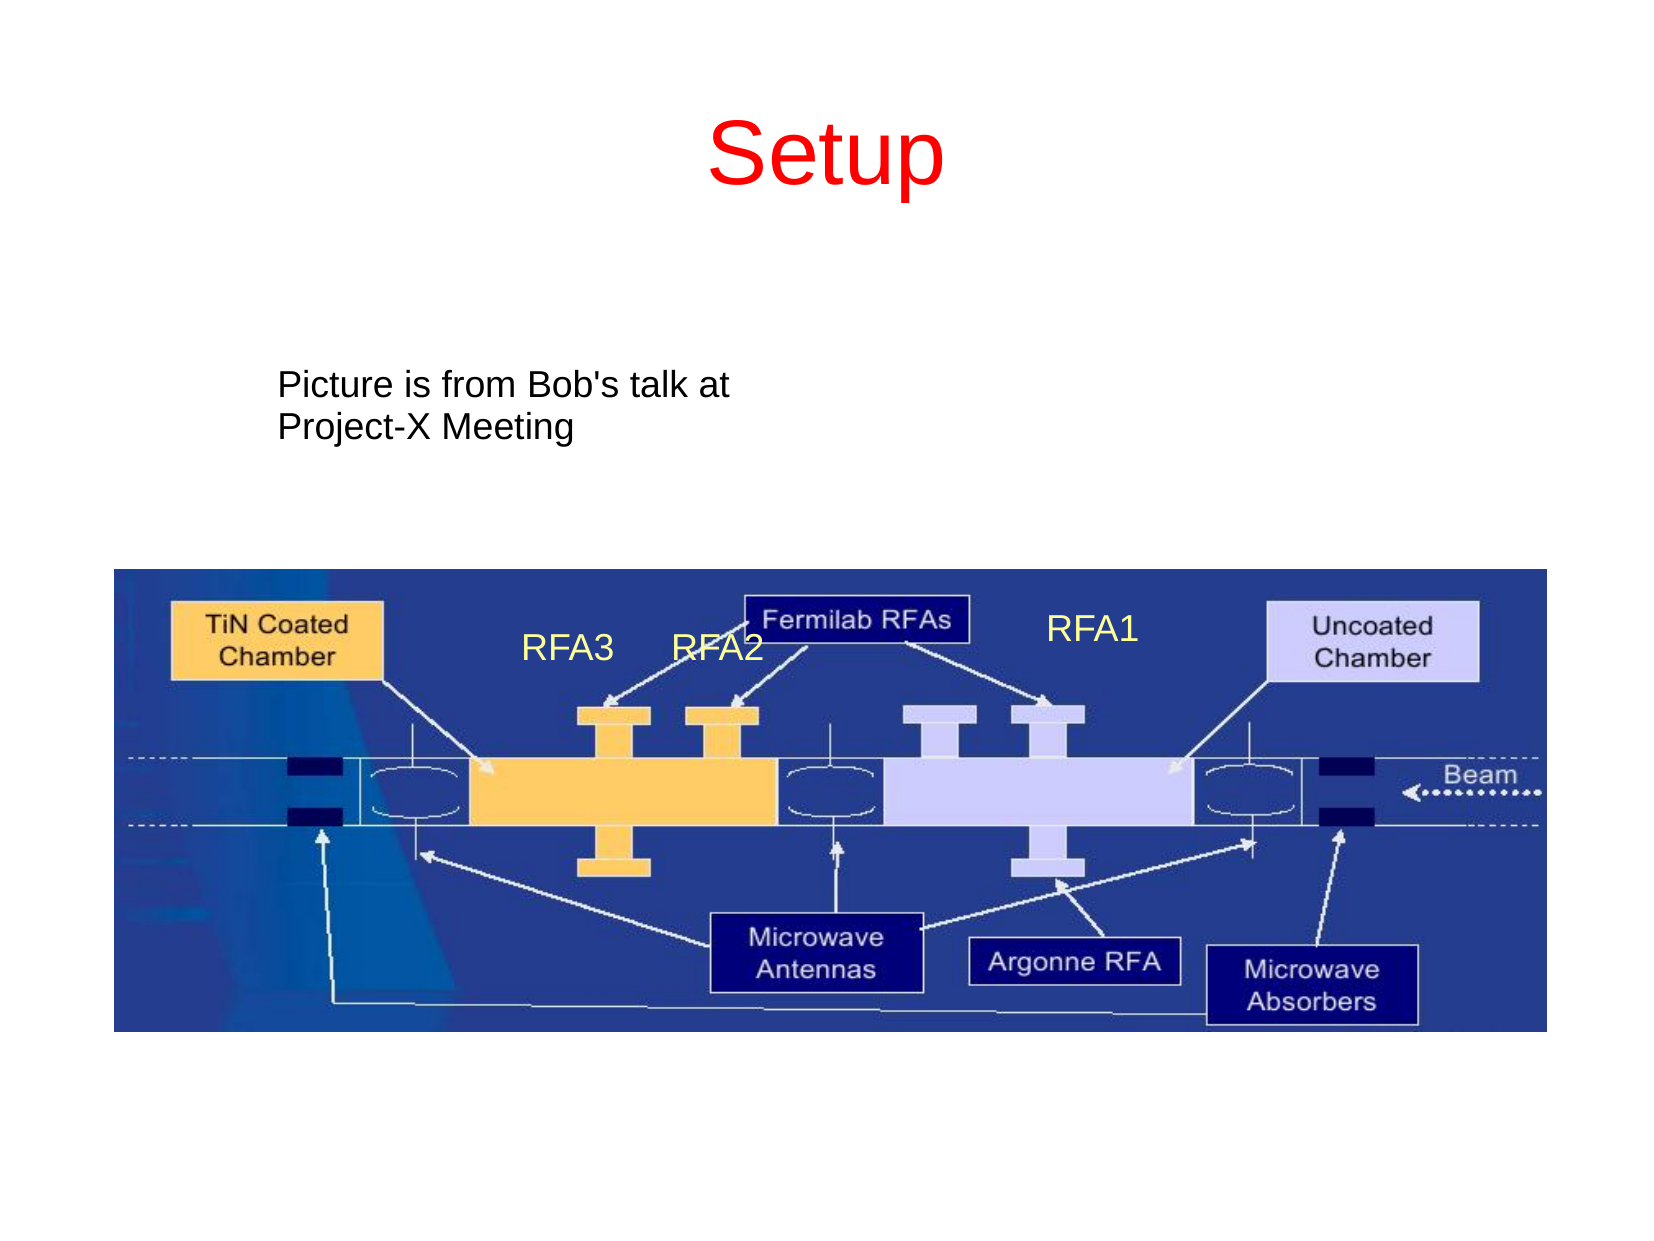

# Setup
Picture is from Bob's talk at Project-X Meeting
RFA1
RFA3
RFA2